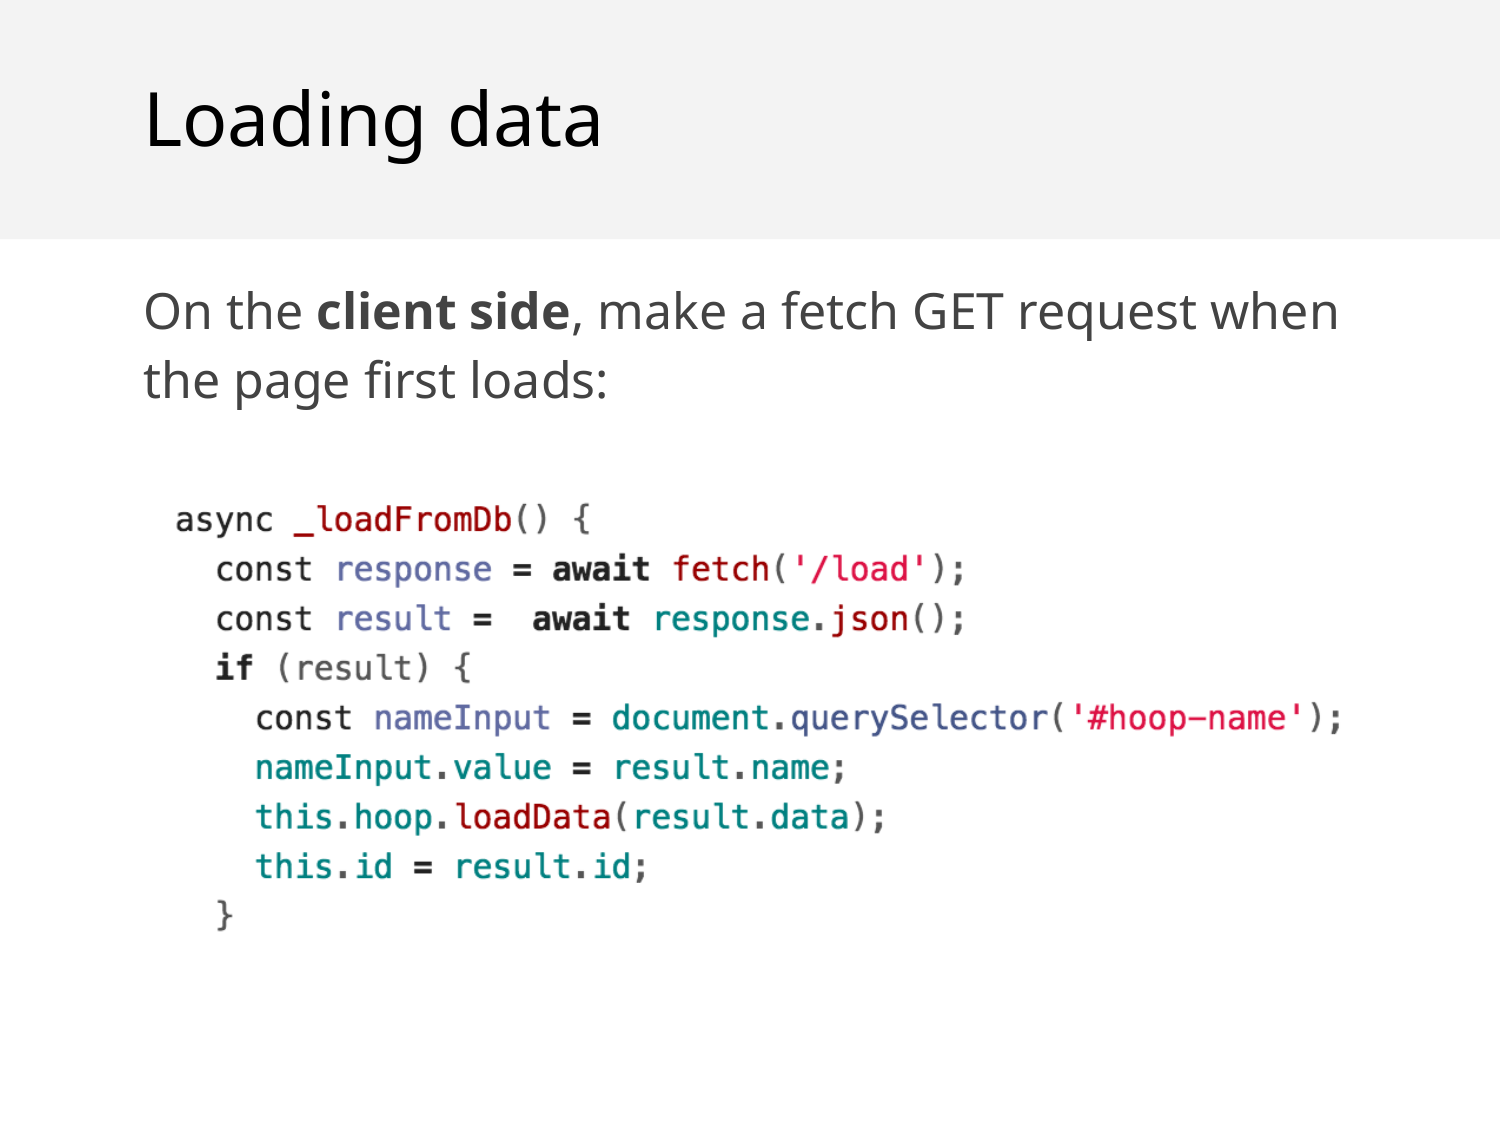

# Loading data
On the client side, make a fetch GET request when the page first loads: